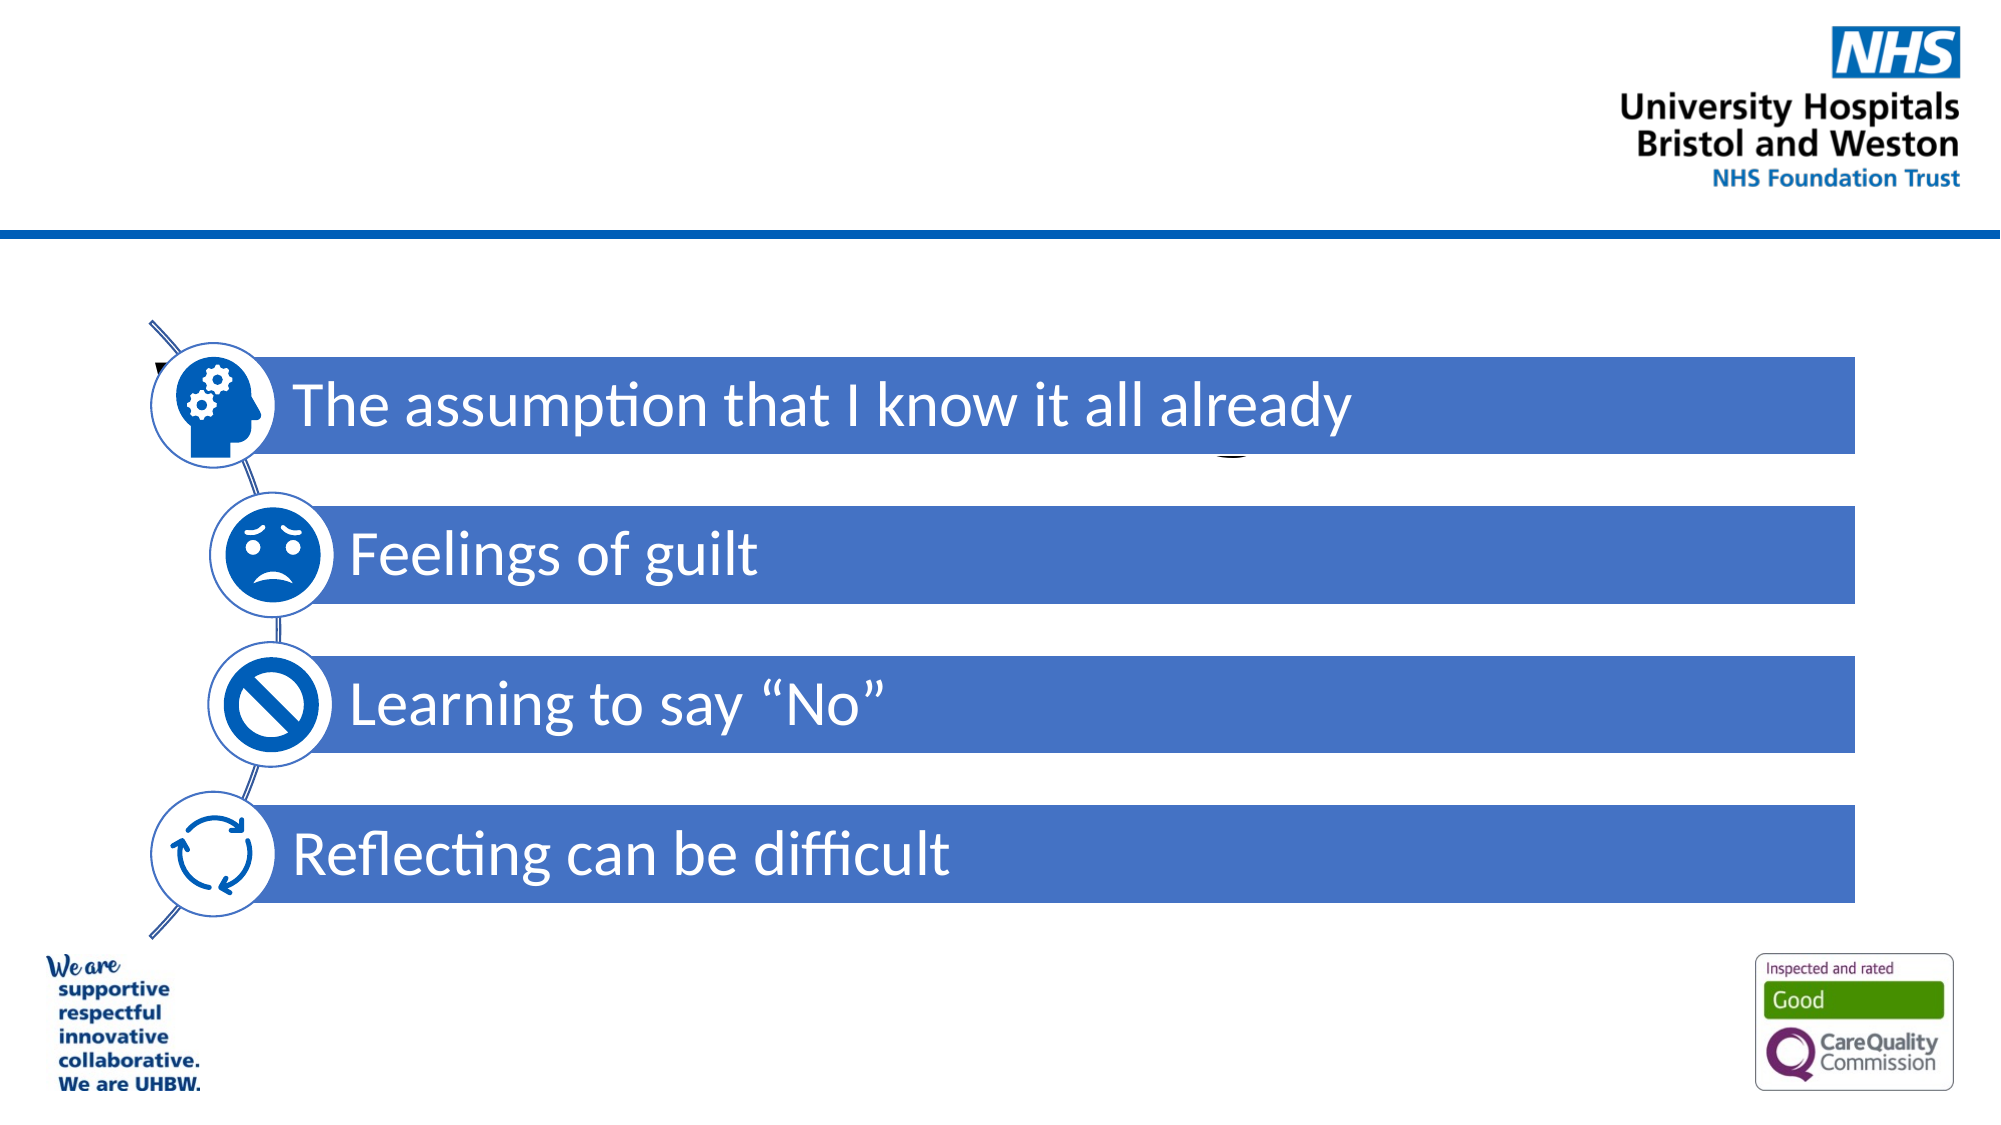

The assumption that I know it all already
Feelings of guilt
Learning to say “No”
Reflecting can be difficult
# What are the Challenges?